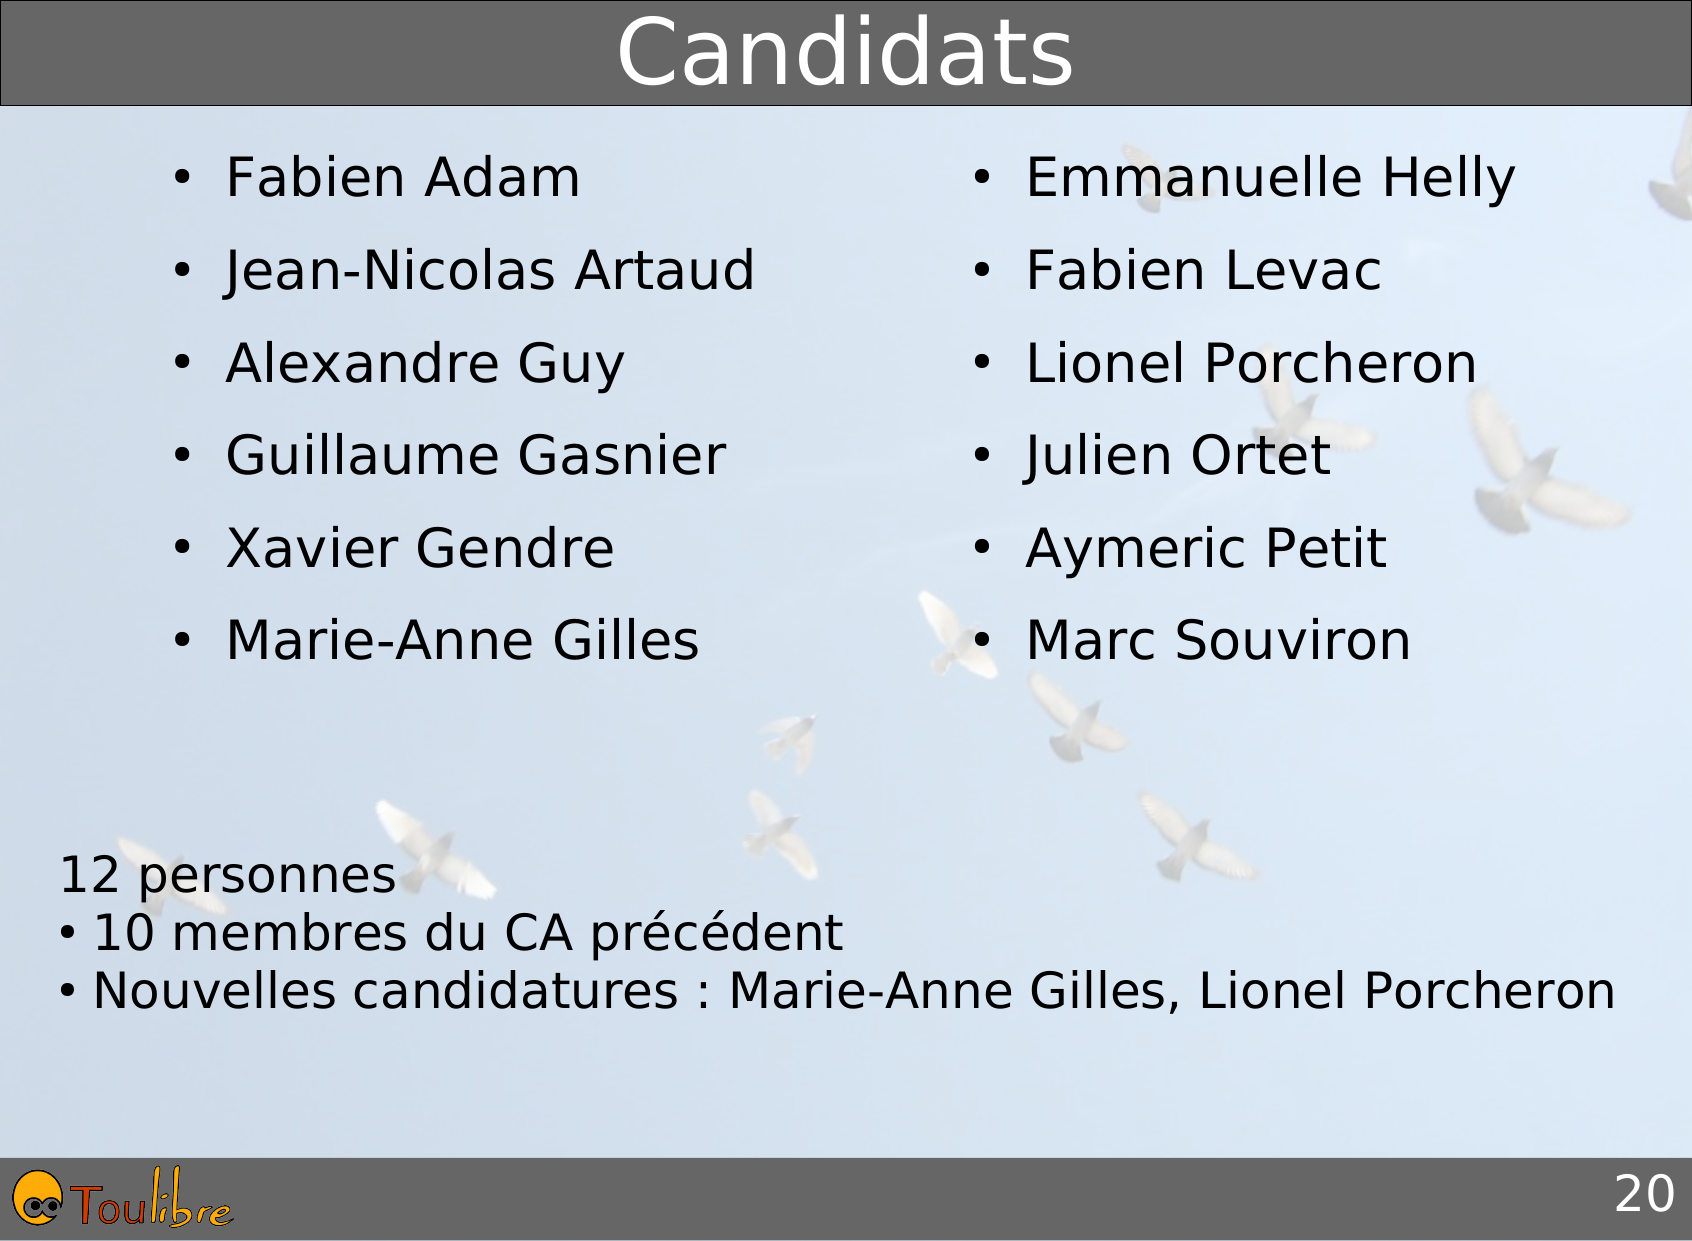

# Candidats
Fabien Adam
Jean-Nicolas Artaud
Alexandre Guy
Guillaume Gasnier
Xavier Gendre
Marie-Anne Gilles
Emmanuelle Helly
Fabien Levac
Lionel Porcheron
Julien Ortet
Aymeric Petit
Marc Souviron
12 personnes
 10 membres du CA précédent
 Nouvelles candidatures : Marie-Anne Gilles, Lionel Porcheron